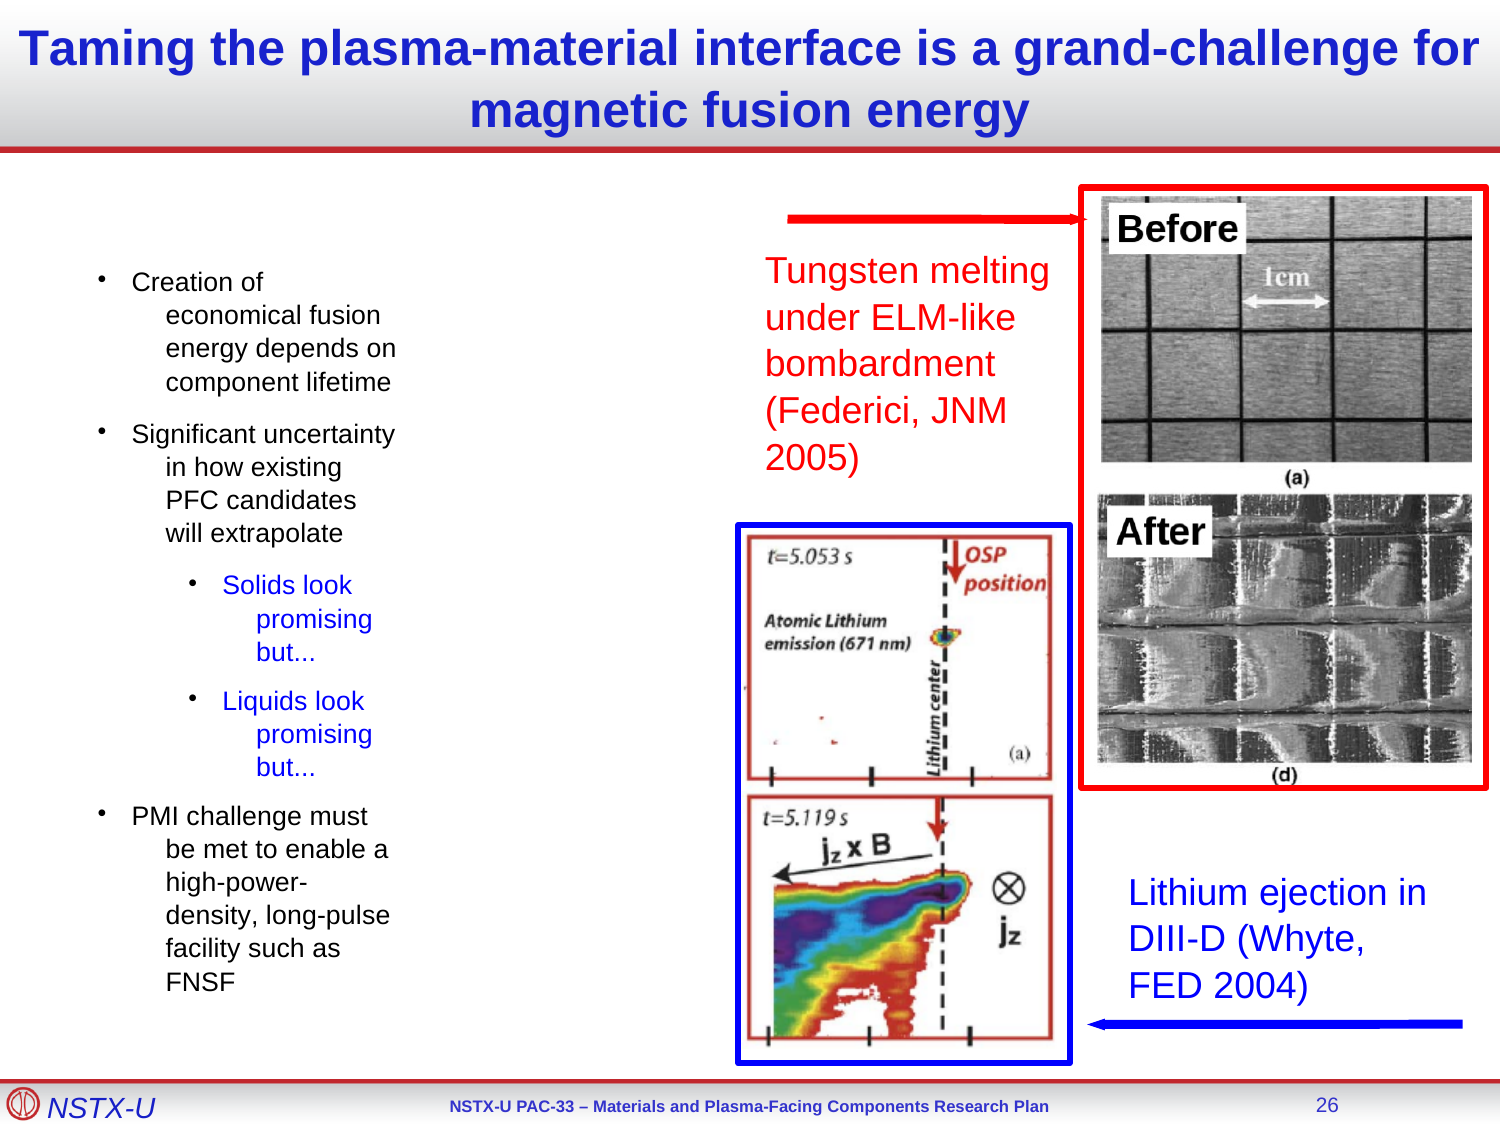

# Taming the plasma-material interface is a grand-challenge for magnetic fusion energy
Tungsten melting under ELM-like bombardment (Federici, JNM 2005)
Creation of economical fusion energy depends on component lifetime
Significant uncertainty in how existing PFC candidates will extrapolate
Solids look promising but...
Liquids look promising but...
PMI challenge must be met to enable a high-power-density, long-pulse facility such as FNSF
Lithium ejection in DIII-D (Whyte, FED 2004)